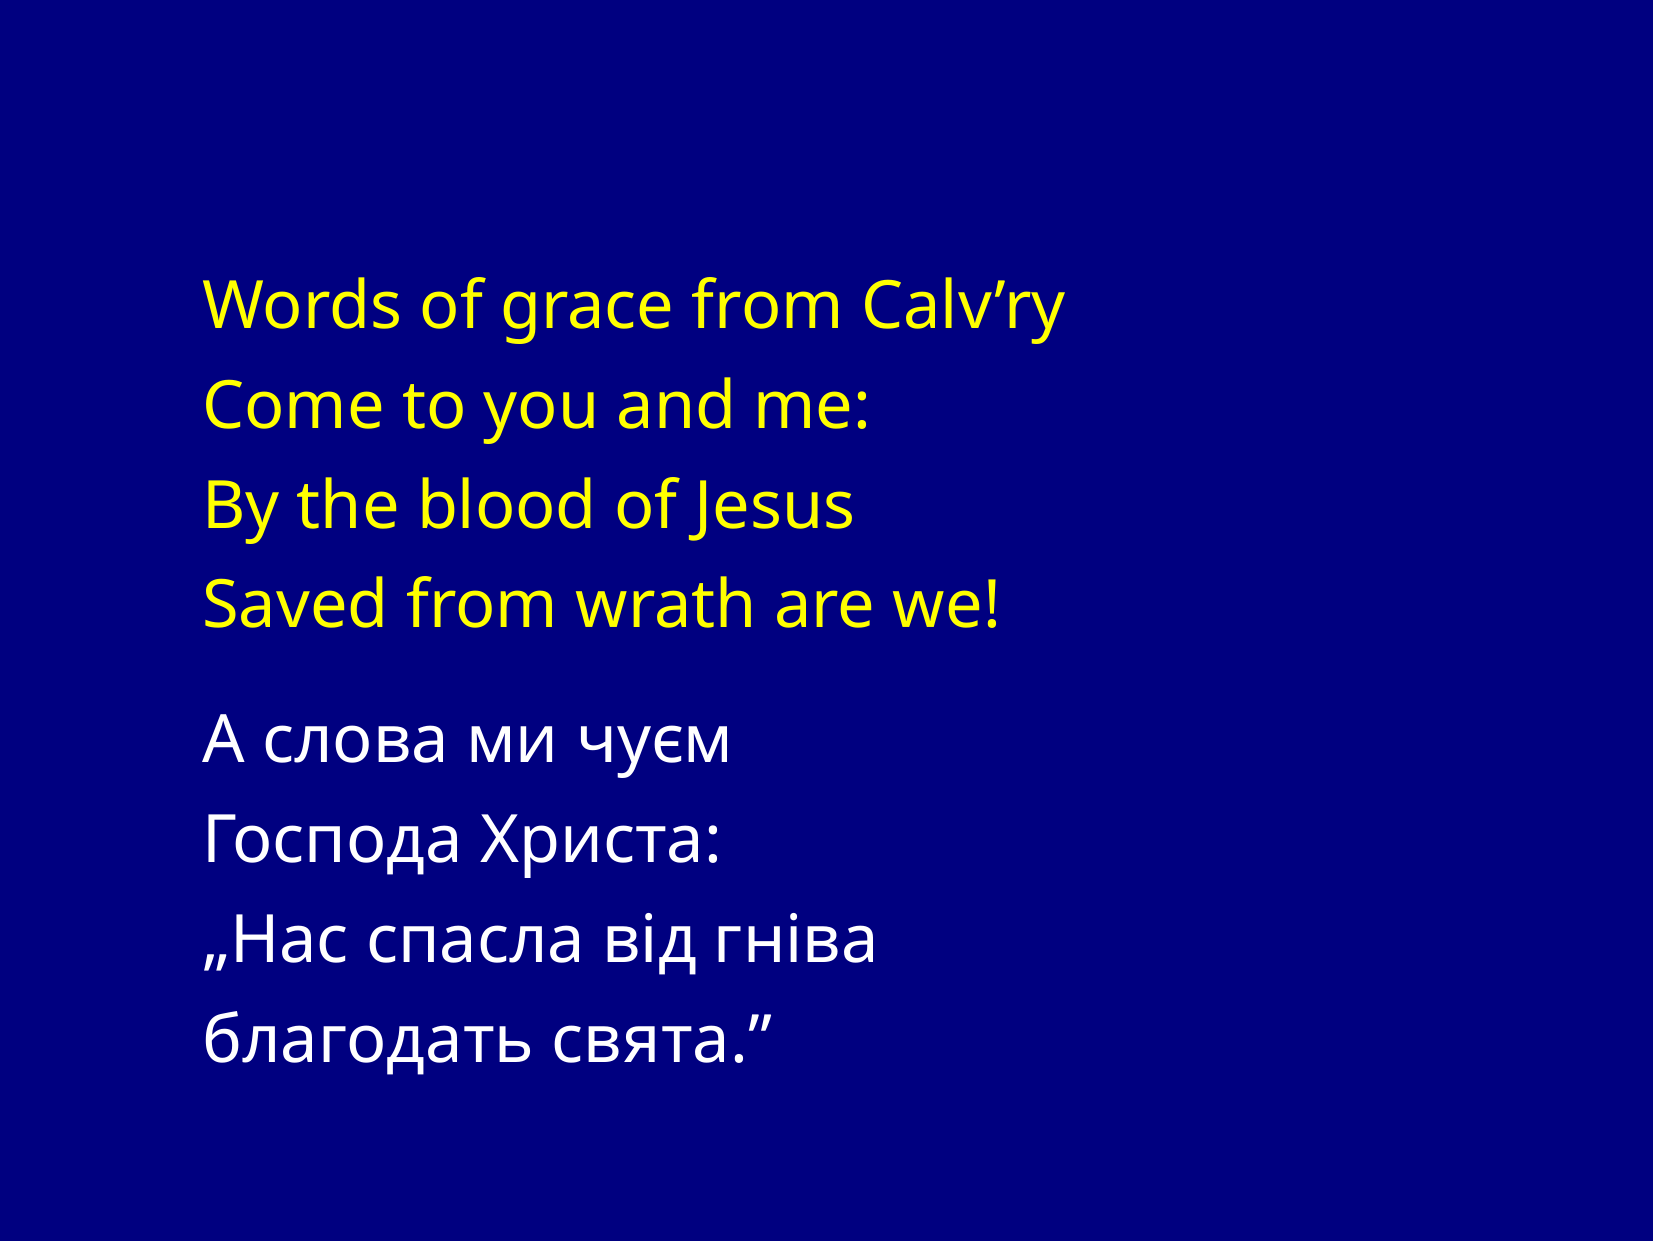

Words of grace from Calv’ry
	Come to you and me:
	By the blood of Jesus
	Saved from wrath are we!
	А слова ми чуєм
	Господа Христа:
	„Нас спасла від гніва
	благодать свята.”